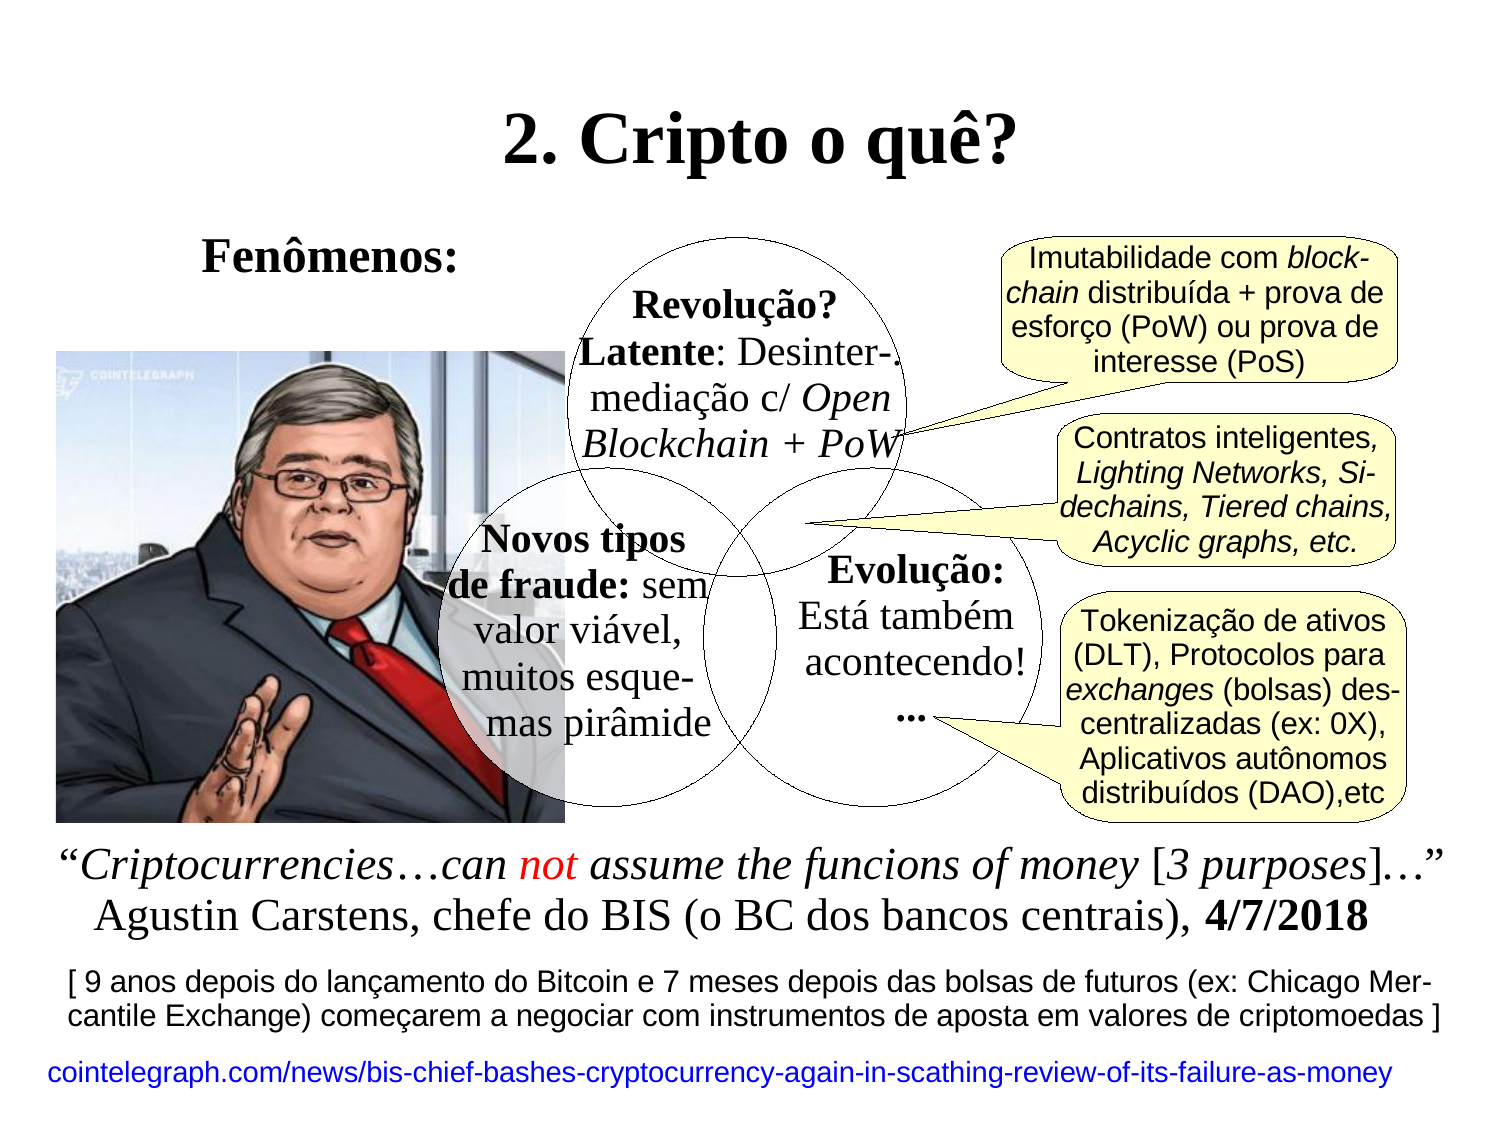

# 2. Cripto o quê?
Fenômenos:
Imutabilidade com block-
chain distribuída + prova de
esforço (PoW) ou prova de
interesse (PoS)
Revolução?
Latente: Desinter-.
mediação c/ Open
Blockchain + PoW
Contratos inteligentes,
Lighting Networks, Si-
dechains, Tiered chains,
Acyclic graphs, etc.
 Novos tipos
de fraude: sem
valor viável,
muitos esque-
 mas pirâmide
Evolução:
Está também
acontecendo!
...
Tokenização de ativos
(DLT), Protocolos para
exchanges (bolsas) des-
centralizadas (ex: 0X),
Aplicativos autônomos
distribuídos (DAO),etc
“Criptocurrencies…can not assume the funcions of money [3 purposes]…”
 Agustin Carstens, chefe do BIS (o BC dos bancos centrais), 4/7/2018
 [ 9 anos depois do lançamento do Bitcoin e 7 meses depois das bolsas de futuros (ex: Chicago Mer-
 cantile Exchange) começarem a negociar com instrumentos de aposta em valores de criptomoedas ]
cointelegraph.com/news/bis-chief-bashes-cryptocurrency-again-in-scathing-review-of-its-failure-as-money